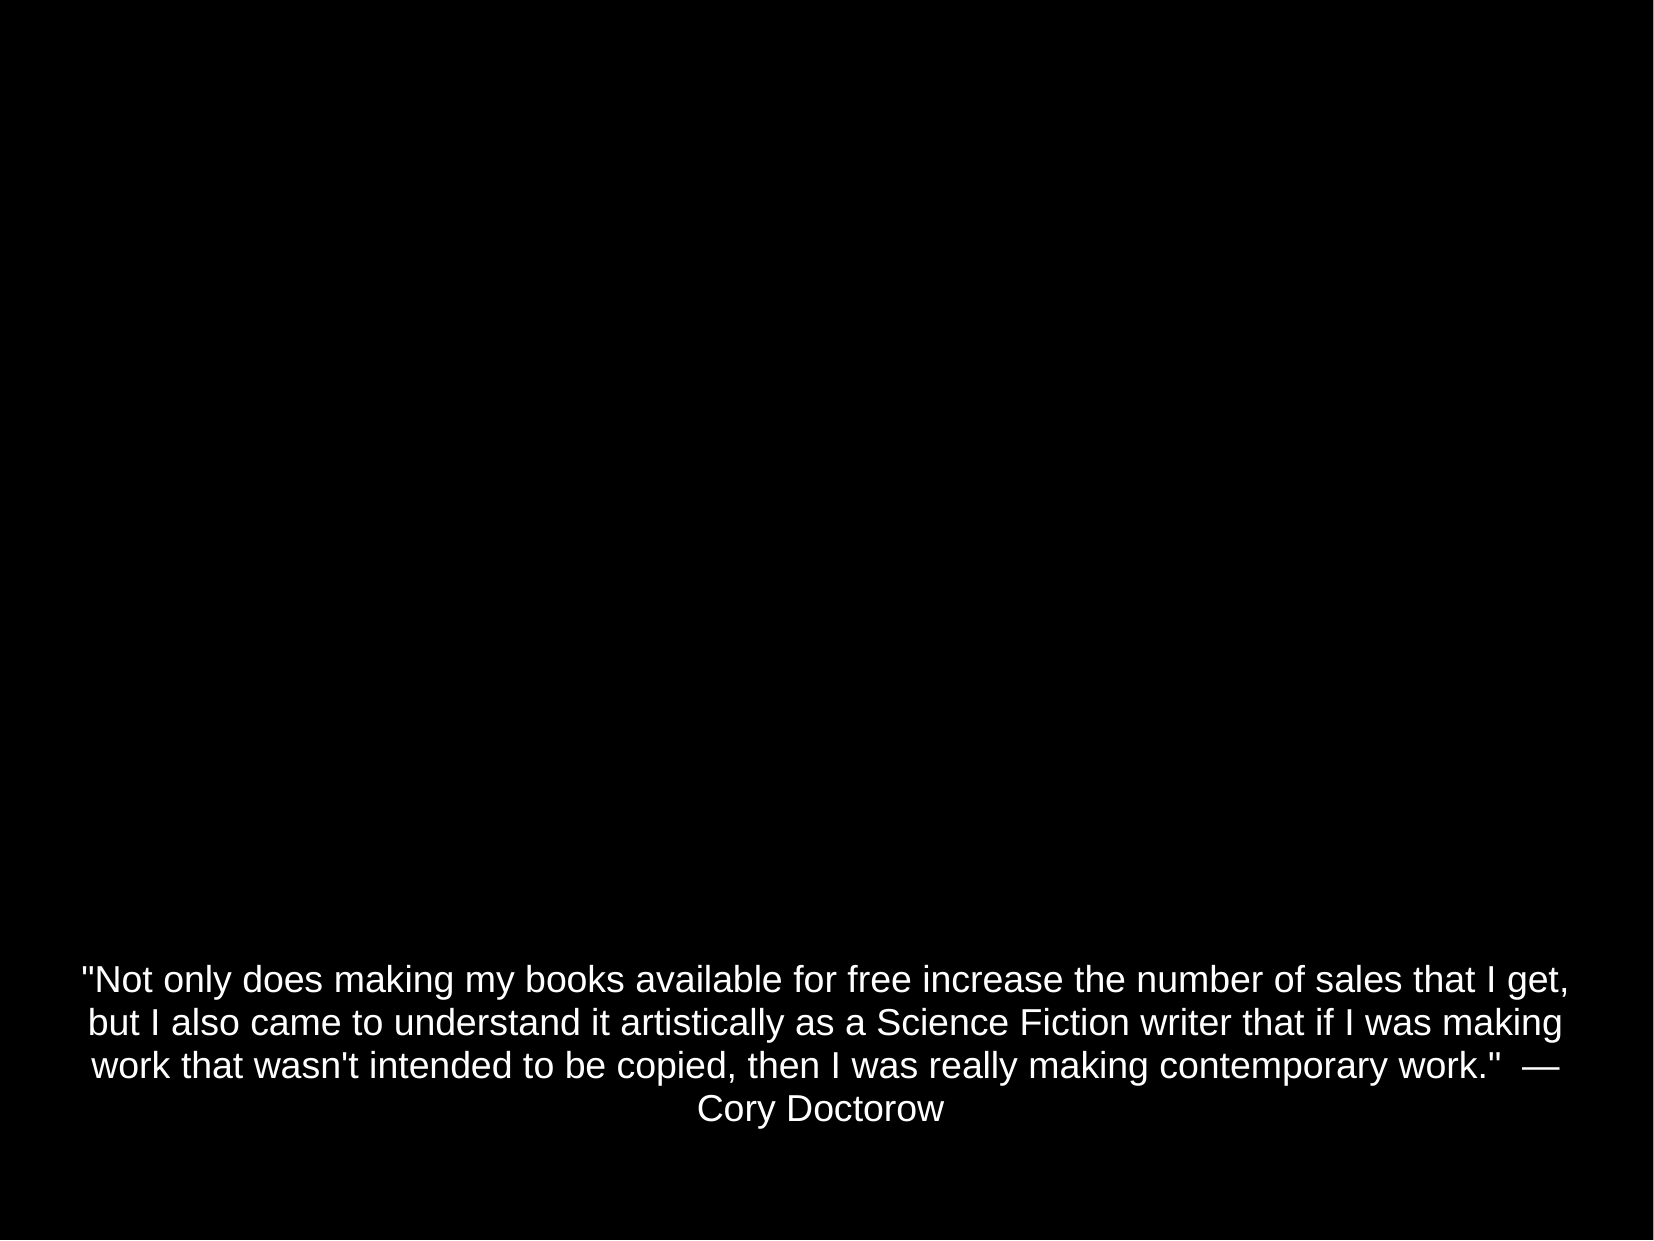

"Not only does making my books available for free increase the number of sales that I get, but I also came to understand it artistically as a Science Fiction writer that if I was making work that wasn't intended to be copied, then I was really making contemporary work." — Cory Doctorow